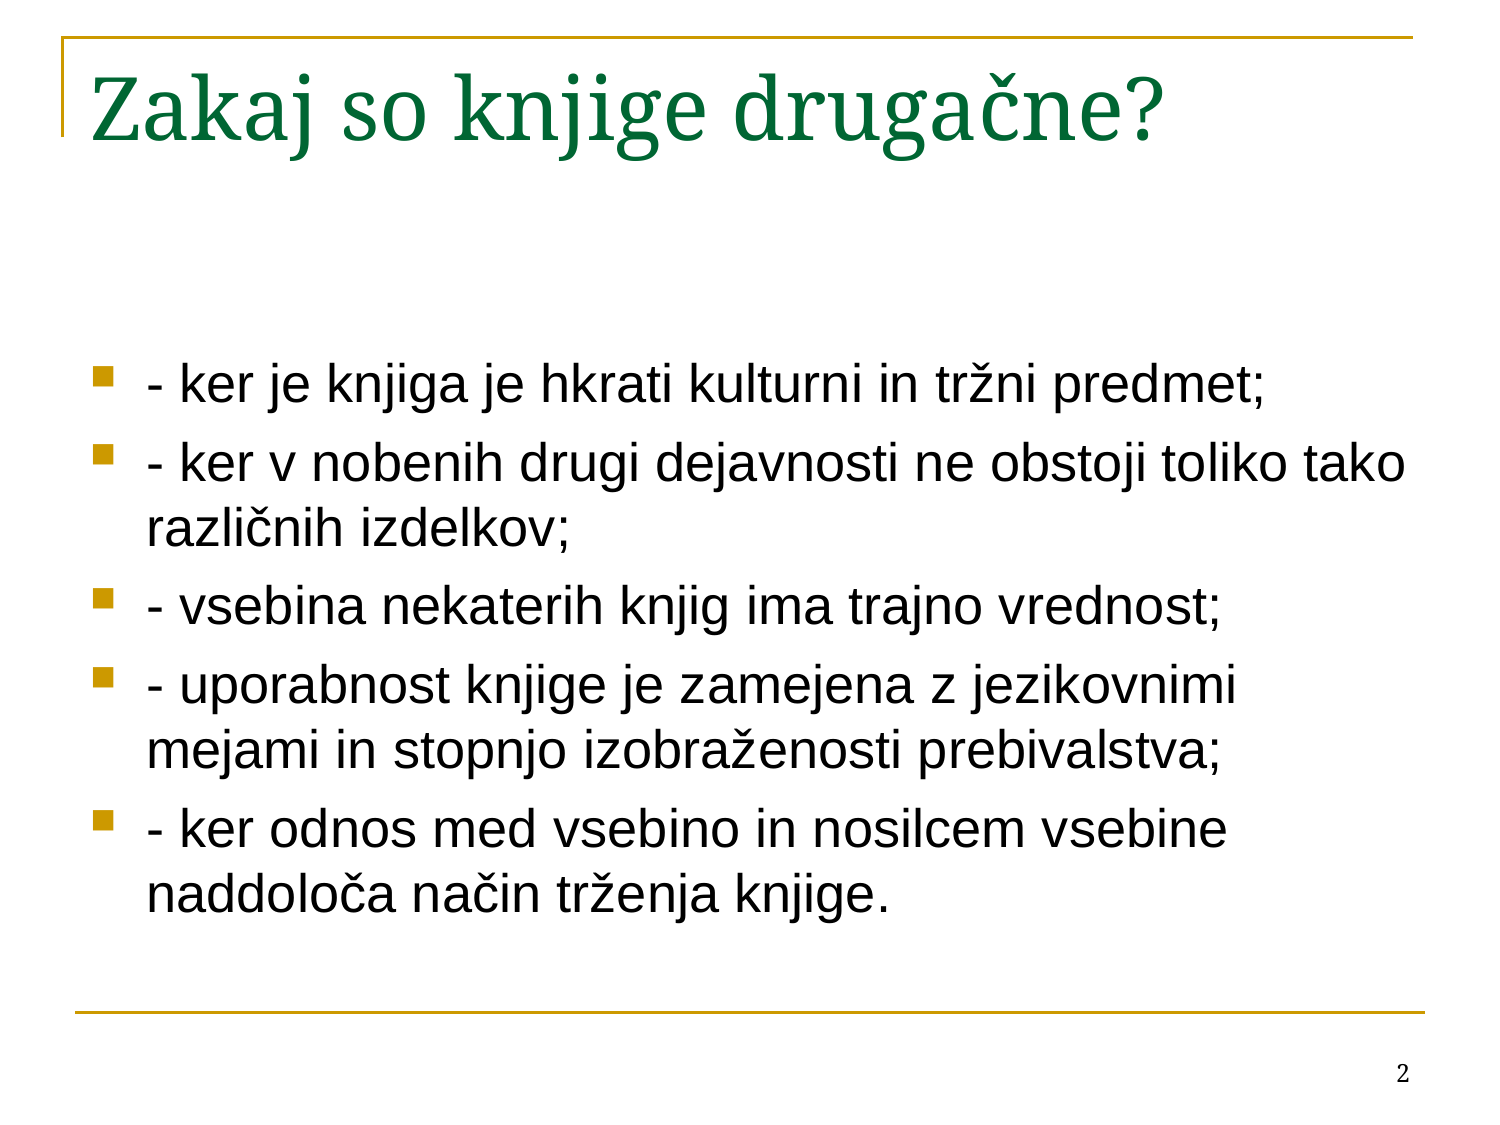

# Zakaj so knjige drugačne?
- ker je knjiga je hkrati kulturni in tržni predmet;
- ker v nobenih drugi dejavnosti ne obstoji toliko tako različnih izdelkov;
- vsebina nekaterih knjig ima trajno vrednost;
- uporabnost knjige je zamejena z jezikovnimi mejami in stopnjo izobraženosti prebivalstva;
- ker odnos med vsebino in nosilcem vsebine naddoloča način trženja knjige.